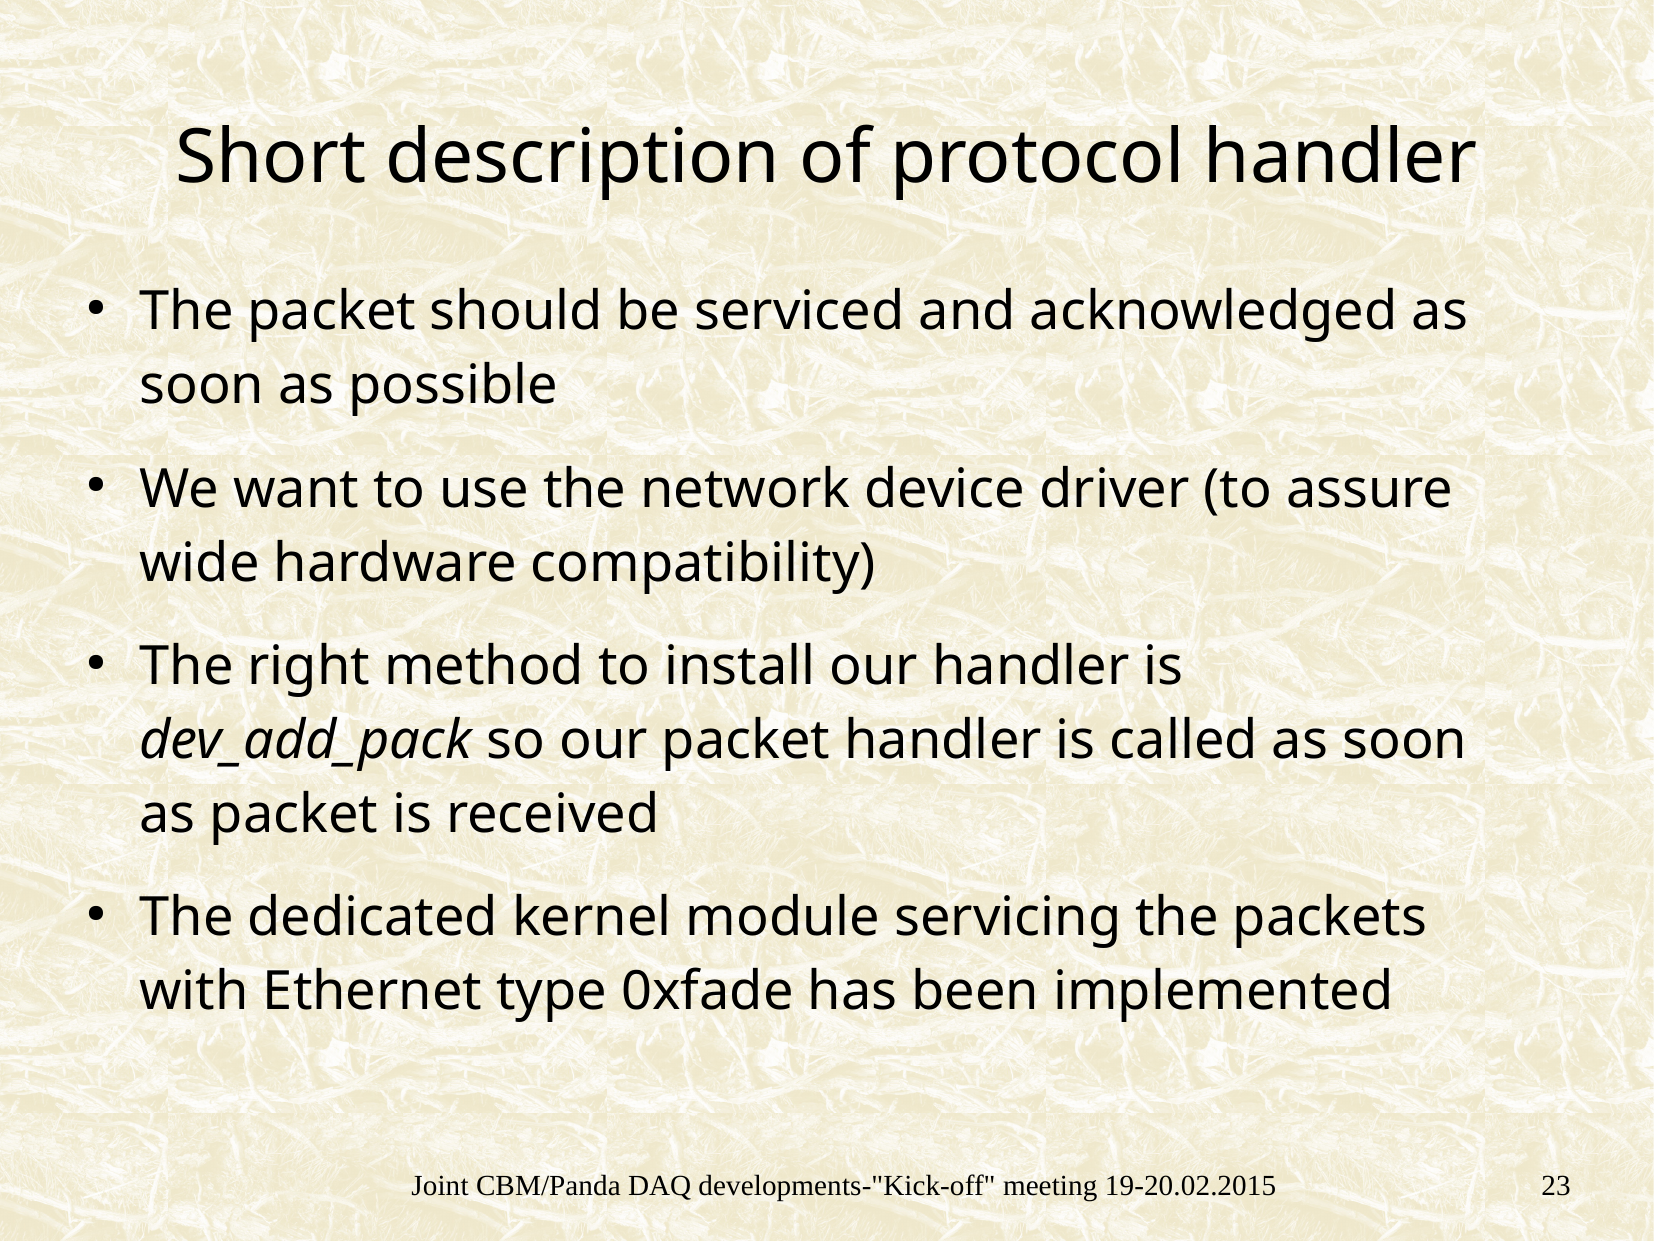

# Short description of protocol handler
The packet should be serviced and acknowledged as soon as possible
We want to use the network device driver (to assure wide hardware compatibility)
The right method to install our handler is dev_add_pack so our packet handler is called as soon as packet is received
The dedicated kernel module servicing the packets with Ethernet type 0xfade has been implemented
Joint CBM/Panda DAQ developments-"Kick-off" meeting 19-20.02.2015
23